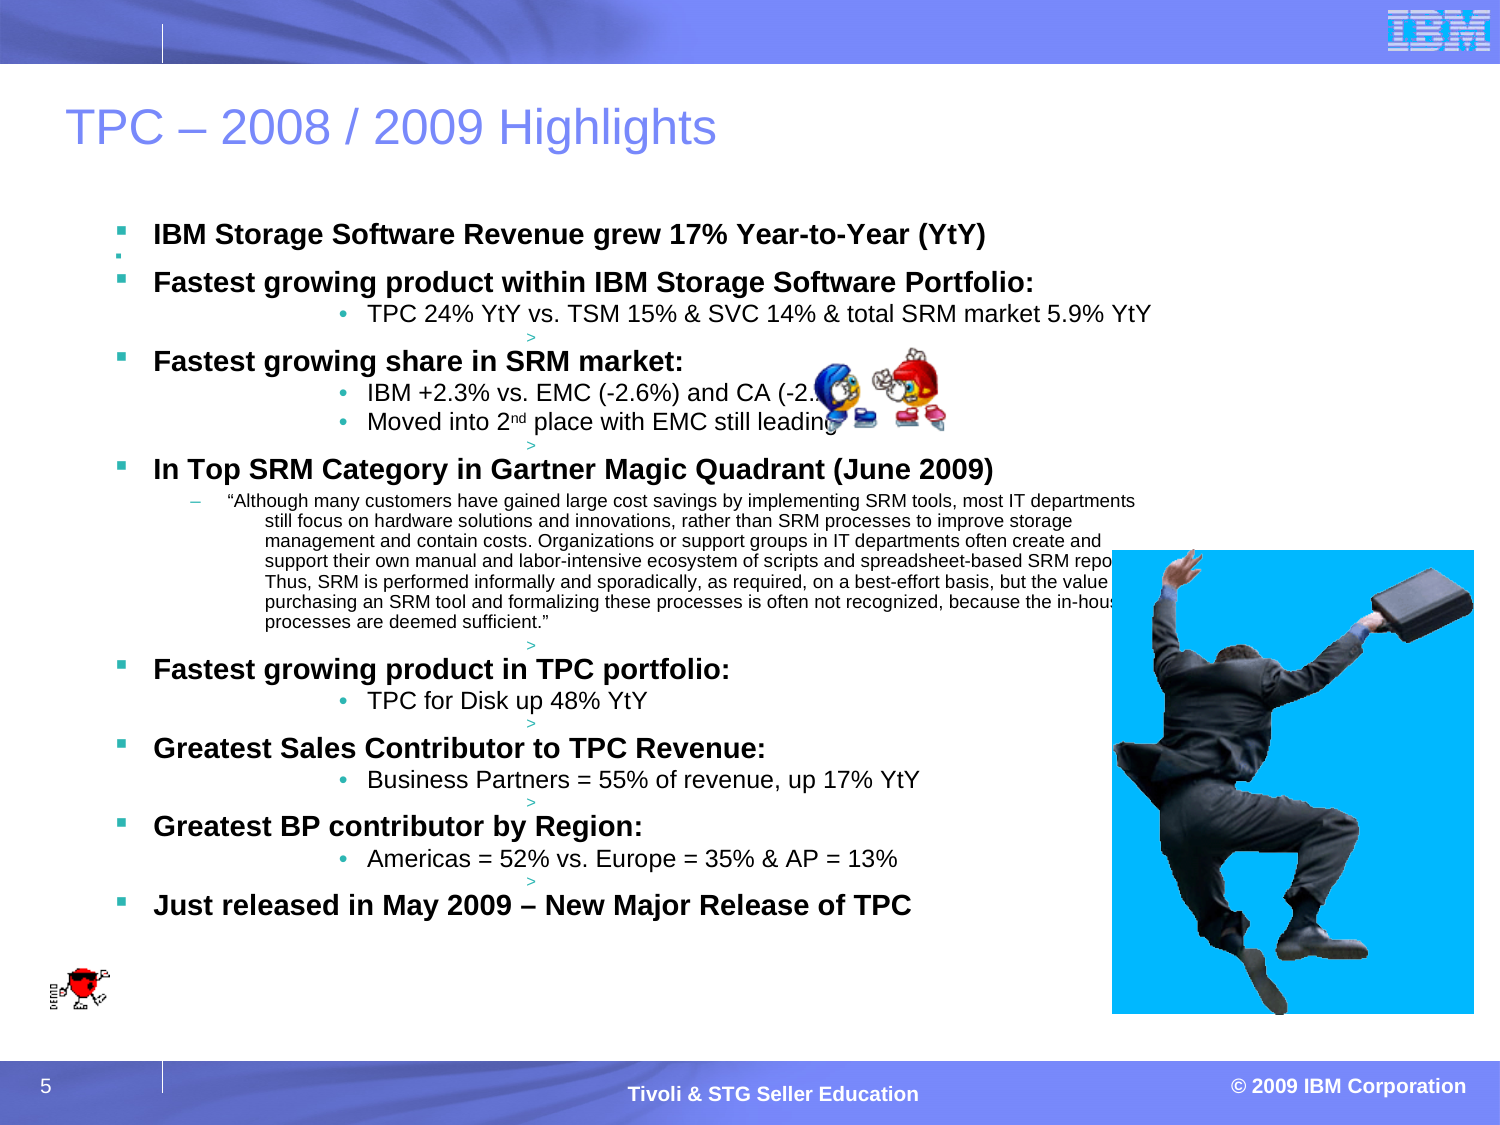

# TPC – 2008 / 2009 Highlights
IBM Storage Software Revenue grew 17% Year-to-Year (YtY)
Fastest growing product within IBM Storage Software Portfolio:
TPC 24% YtY vs. TSM 15% & SVC 14% & total SRM market 5.9% YtY
Fastest growing share in SRM market:
IBM +2.3% vs. EMC (-2.6%) and CA (-2.2%)
Moved into 2nd place with EMC still leading
In Top SRM Category in Gartner Magic Quadrant (June 2009)
“Although many customers have gained large cost savings by implementing SRM tools, most IT departments still focus on hardware solutions and innovations, rather than SRM processes to improve storage management and contain costs. Organizations or support groups in IT departments often create and support their own manual and labor-intensive ecosystem of scripts and spreadsheet-based SRM reports. Thus, SRM is performed informally and sporadically, as required, on a best-effort basis, but the value of purchasing an SRM tool and formalizing these processes is often not recognized, because the in-house processes are deemed sufficient.”
Fastest growing product in TPC portfolio:
TPC for Disk up 48% YtY
Greatest Sales Contributor to TPC Revenue:
Business Partners = 55% of revenue, up 17% YtY
Greatest BP contributor by Region:
Americas = 52% vs. Europe = 35% & AP = 13%
Just released in May 2009 – New Major Release of TPC